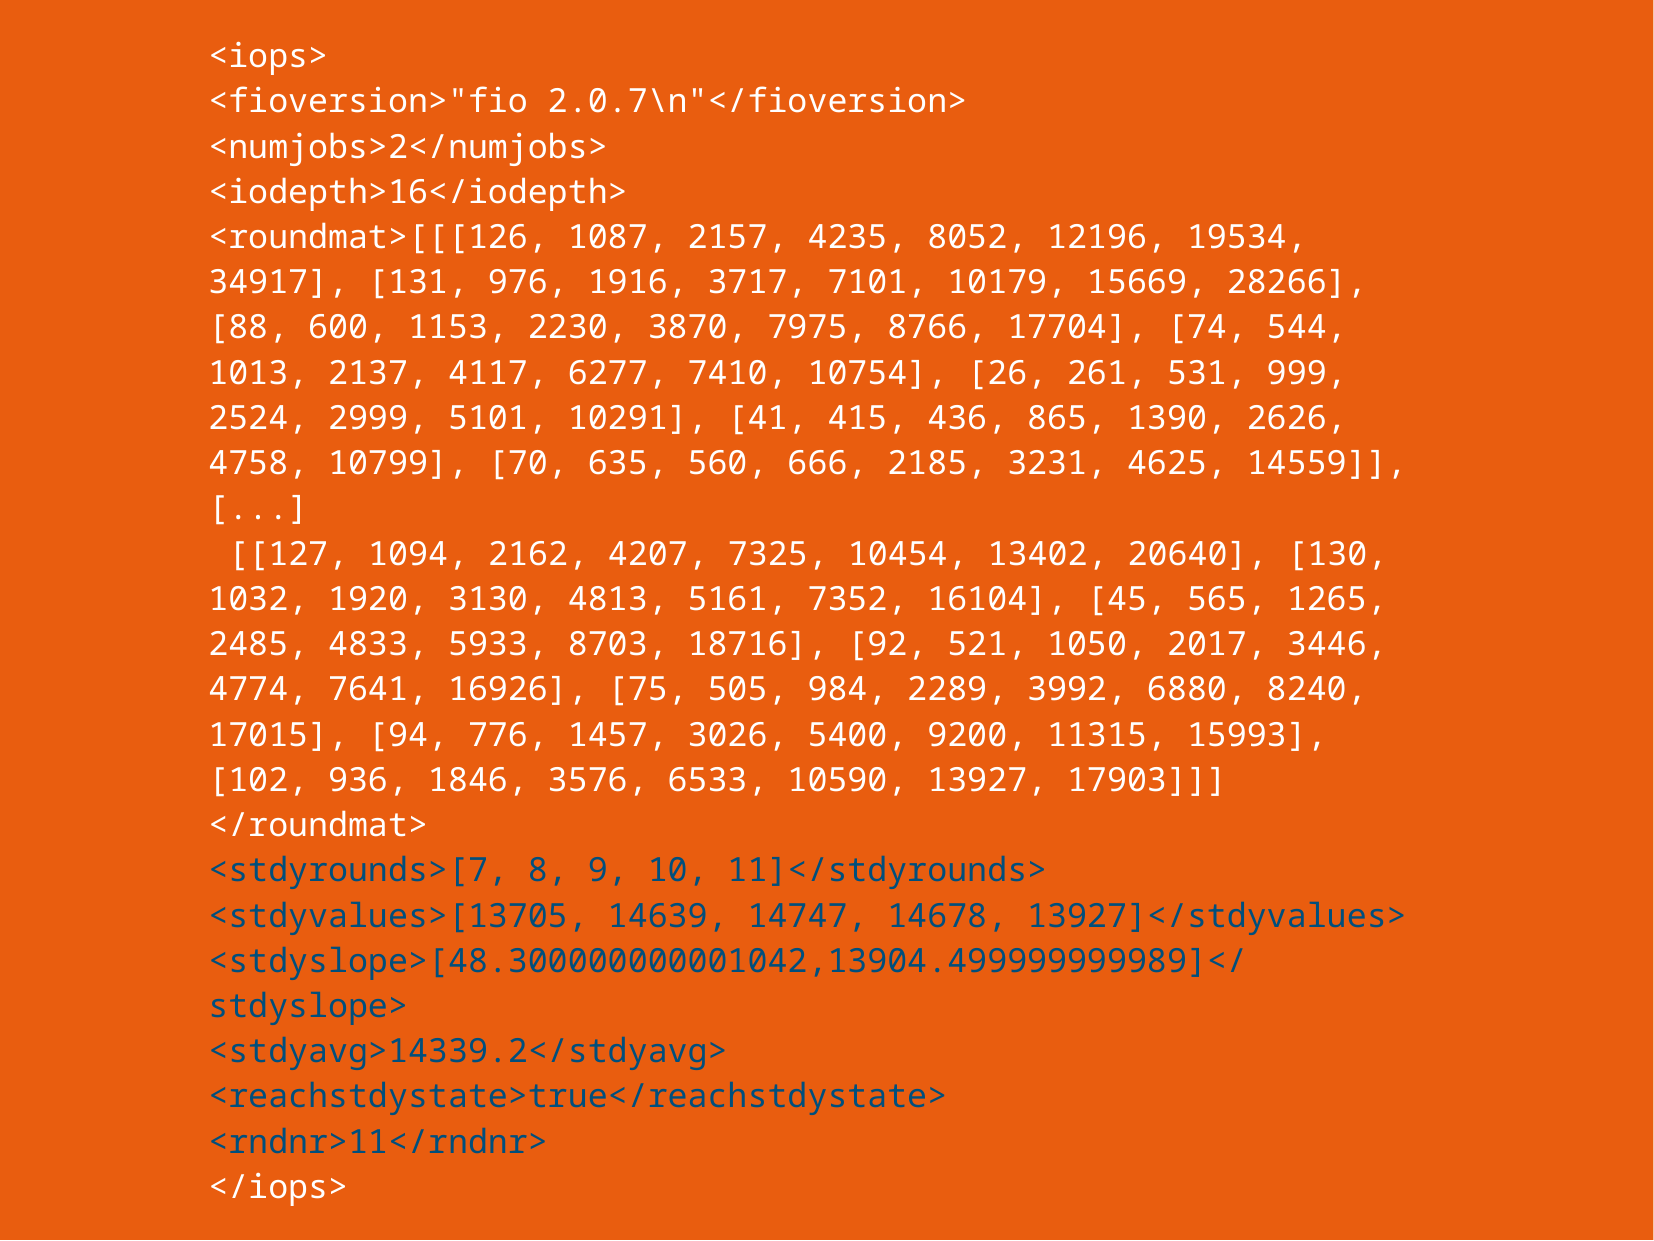

# <iops>
<fioversion>"fio 2.0.7\n"</fioversion>
<numjobs>2</numjobs>
<iodepth>16</iodepth>
<roundmat>[[[126, 1087, 2157, 4235, 8052, 12196, 19534, 34917], [131, 976, 1916, 3717, 7101, 10179, 15669, 28266], [88, 600, 1153, 2230, 3870, 7975, 8766, 17704], [74, 544, 1013, 2137, 4117, 6277, 7410, 10754], [26, 261, 531, 999, 2524, 2999, 5101, 10291], [41, 415, 436, 865, 1390, 2626, 4758, 10799], [70, 635, 560, 666, 2185, 3231, 4625, 14559]],
[...]
 [[127, 1094, 2162, 4207, 7325, 10454, 13402, 20640], [130, 1032, 1920, 3130, 4813, 5161, 7352, 16104], [45, 565, 1265, 2485, 4833, 5933, 8703, 18716], [92, 521, 1050, 2017, 3446, 4774, 7641, 16926], [75, 505, 984, 2289, 3992, 6880, 8240, 17015], [94, 776, 1457, 3026, 5400, 9200, 11315, 15993], [102, 936, 1846, 3576, 6533, 10590, 13927, 17903]]]
</roundmat>
<stdyrounds>[7, 8, 9, 10, 11]</stdyrounds>
<stdyvalues>[13705, 14639, 14747, 14678, 13927]</stdyvalues>
<stdyslope>[48.300000000001042,13904.499999999989]</stdyslope>
<stdyavg>14339.2</stdyavg>
<reachstdystate>true</reachstdystate>
<rndnr>11</rndnr>
</iops>